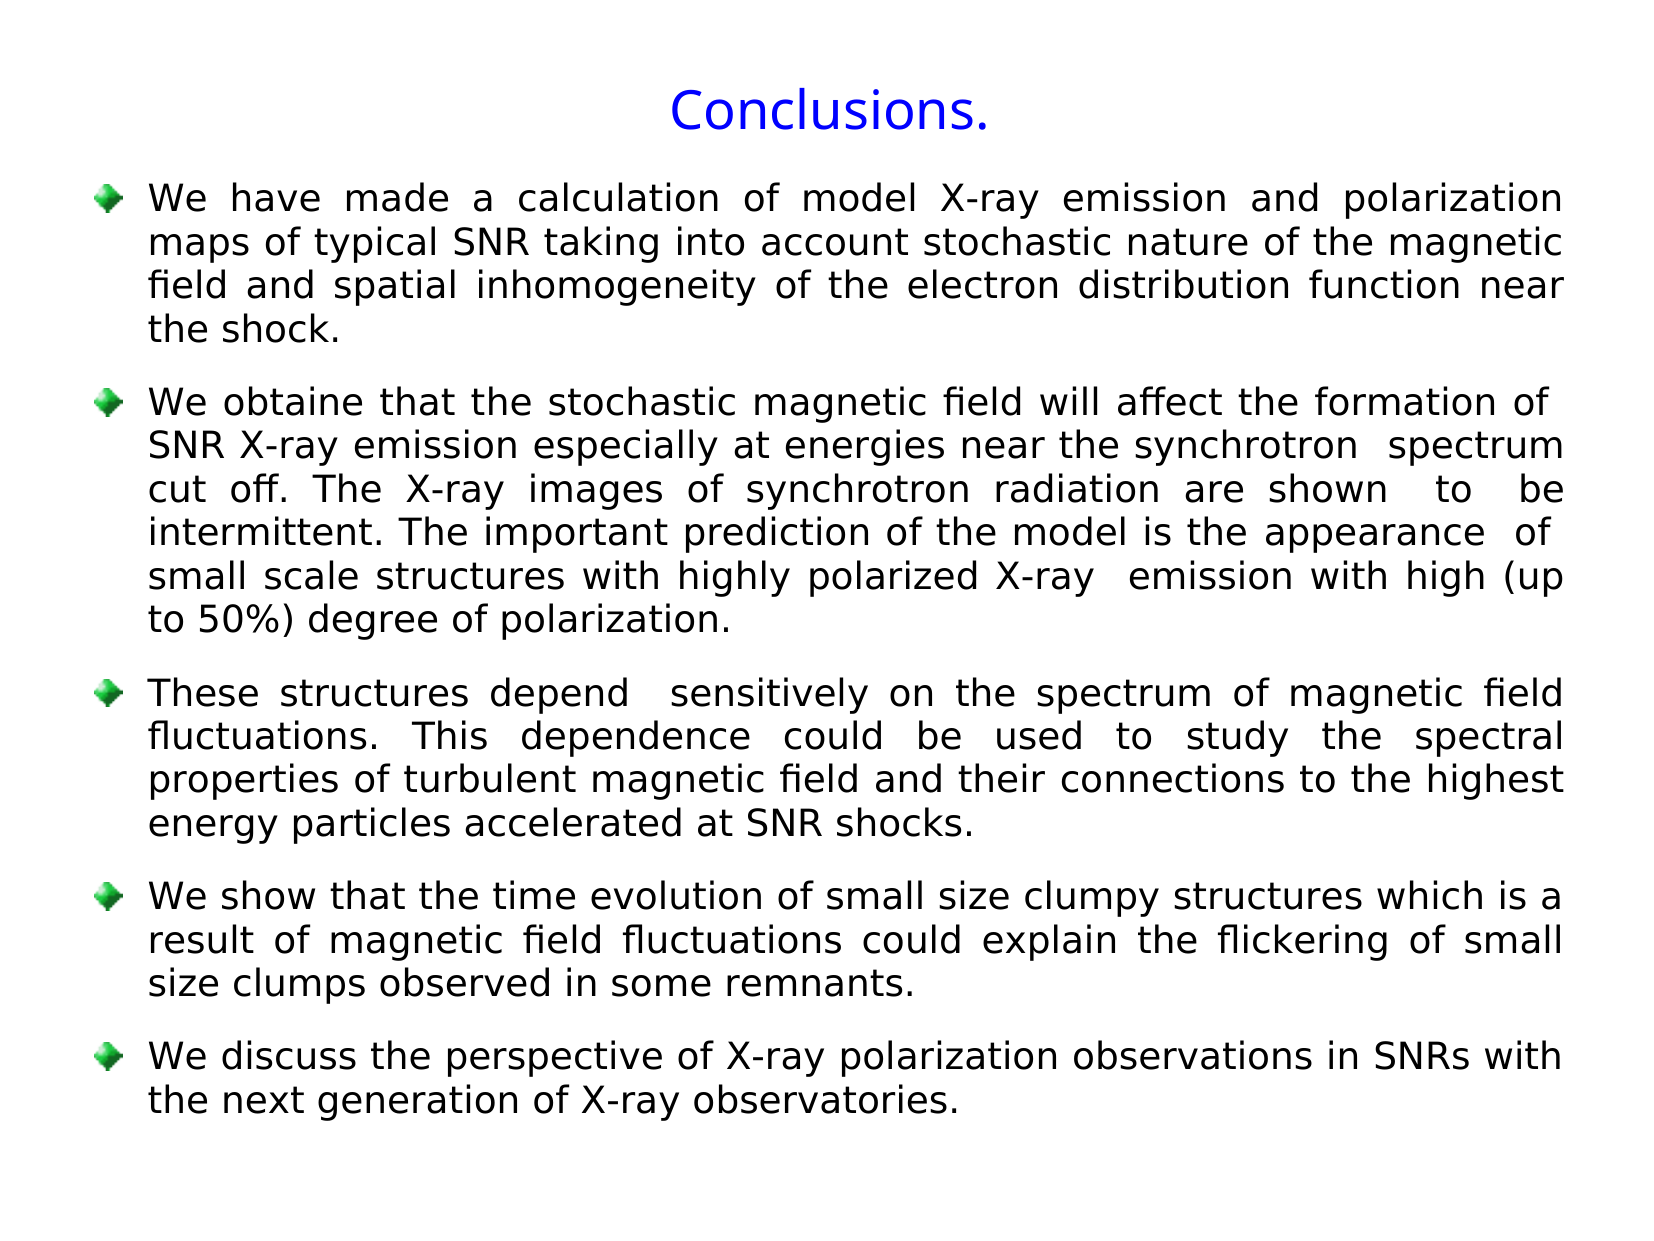

# Conclusions.
We have made a calculation of model X-ray emission and polarization maps of typical SNR taking into account stochastic nature of the magnetic field and spatial inhomogeneity of the electron distribution function near the shock.
We obtaine that the stochastic magnetic field will affect the formation of SNR X-ray emission especially at energies near the synchrotron spectrum cut off. The X-ray images of synchrotron radiation are shown to be intermittent. The important prediction of the model is the appearance of small scale structures with highly polarized X-ray emission with high (up to 50%) degree of polarization.
These structures depend sensitively on the spectrum of magnetic field fluctuations. This dependence could be used to study the spectral properties of turbulent magnetic field and their connections to the highest energy particles accelerated at SNR shocks.
We show that the time evolution of small size clumpy structures which is a result of magnetic field fluctuations could explain the flickering of small size clumps observed in some remnants.
We discuss the perspective of X-ray polarization observations in SNRs with the next generation of X-ray observatories.